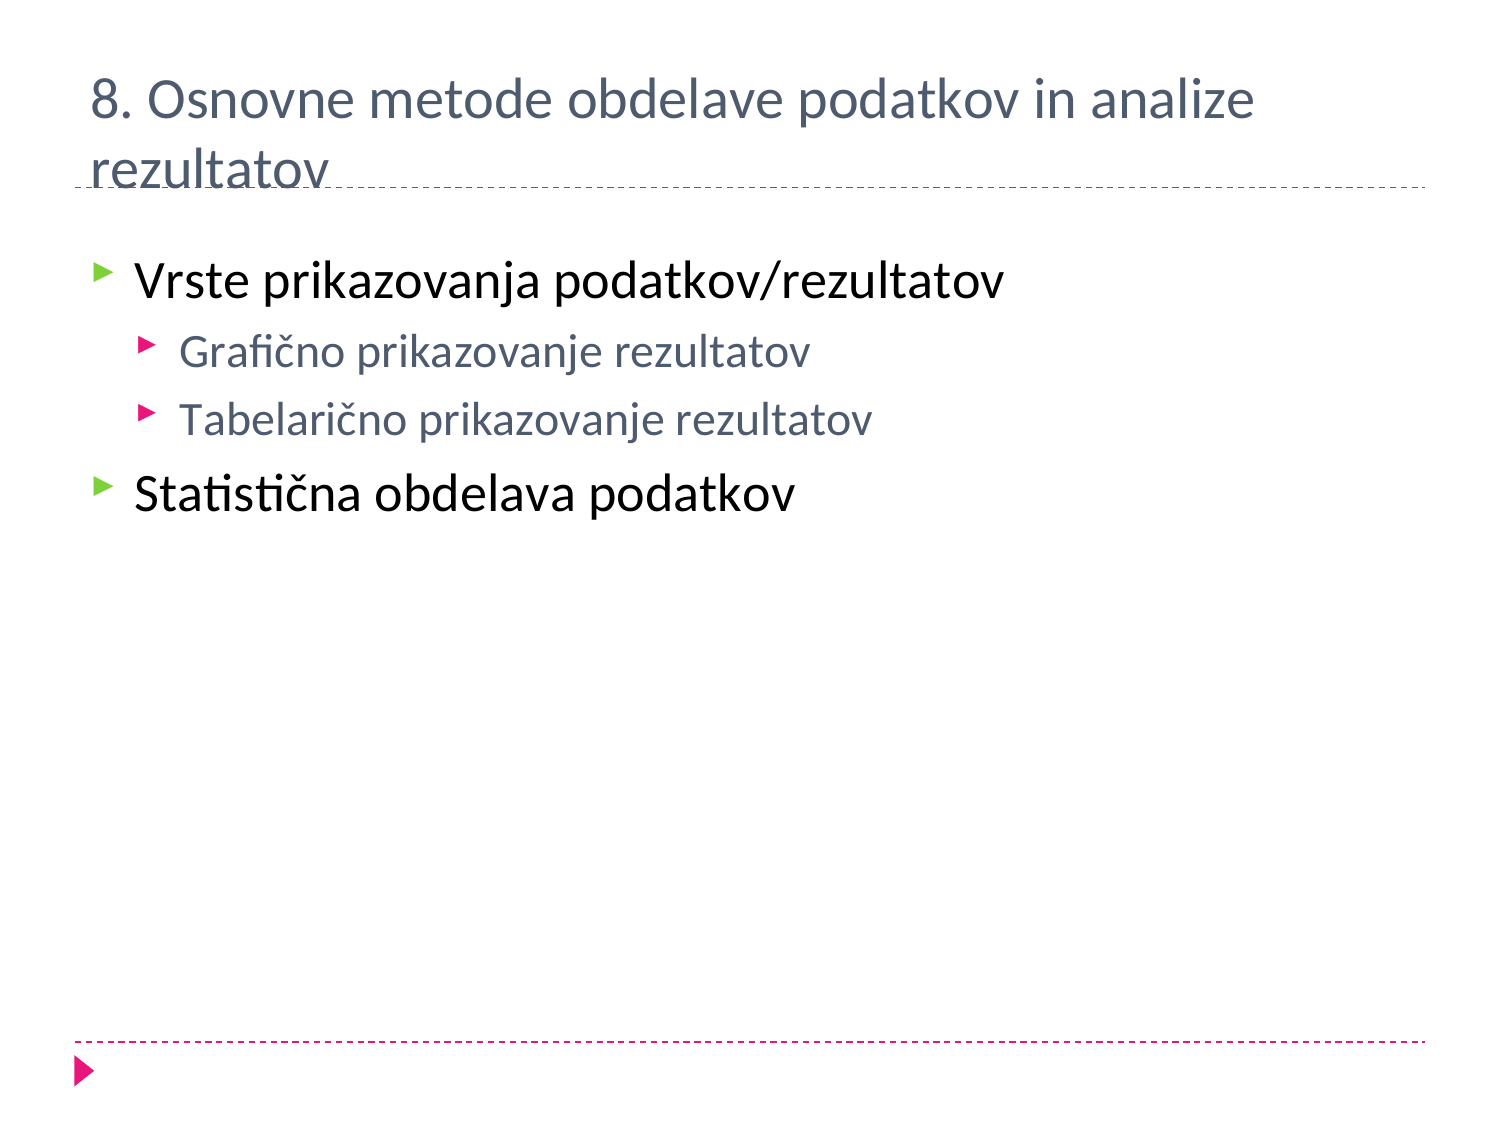

# 8. Osnovne metode obdelave podatkov in analize rezultatov
Vrste prikazovanja podatkov/rezultatov
Grafično prikazovanje rezultatov
Tabelarično prikazovanje rezultatov
Statistična obdelava podatkov